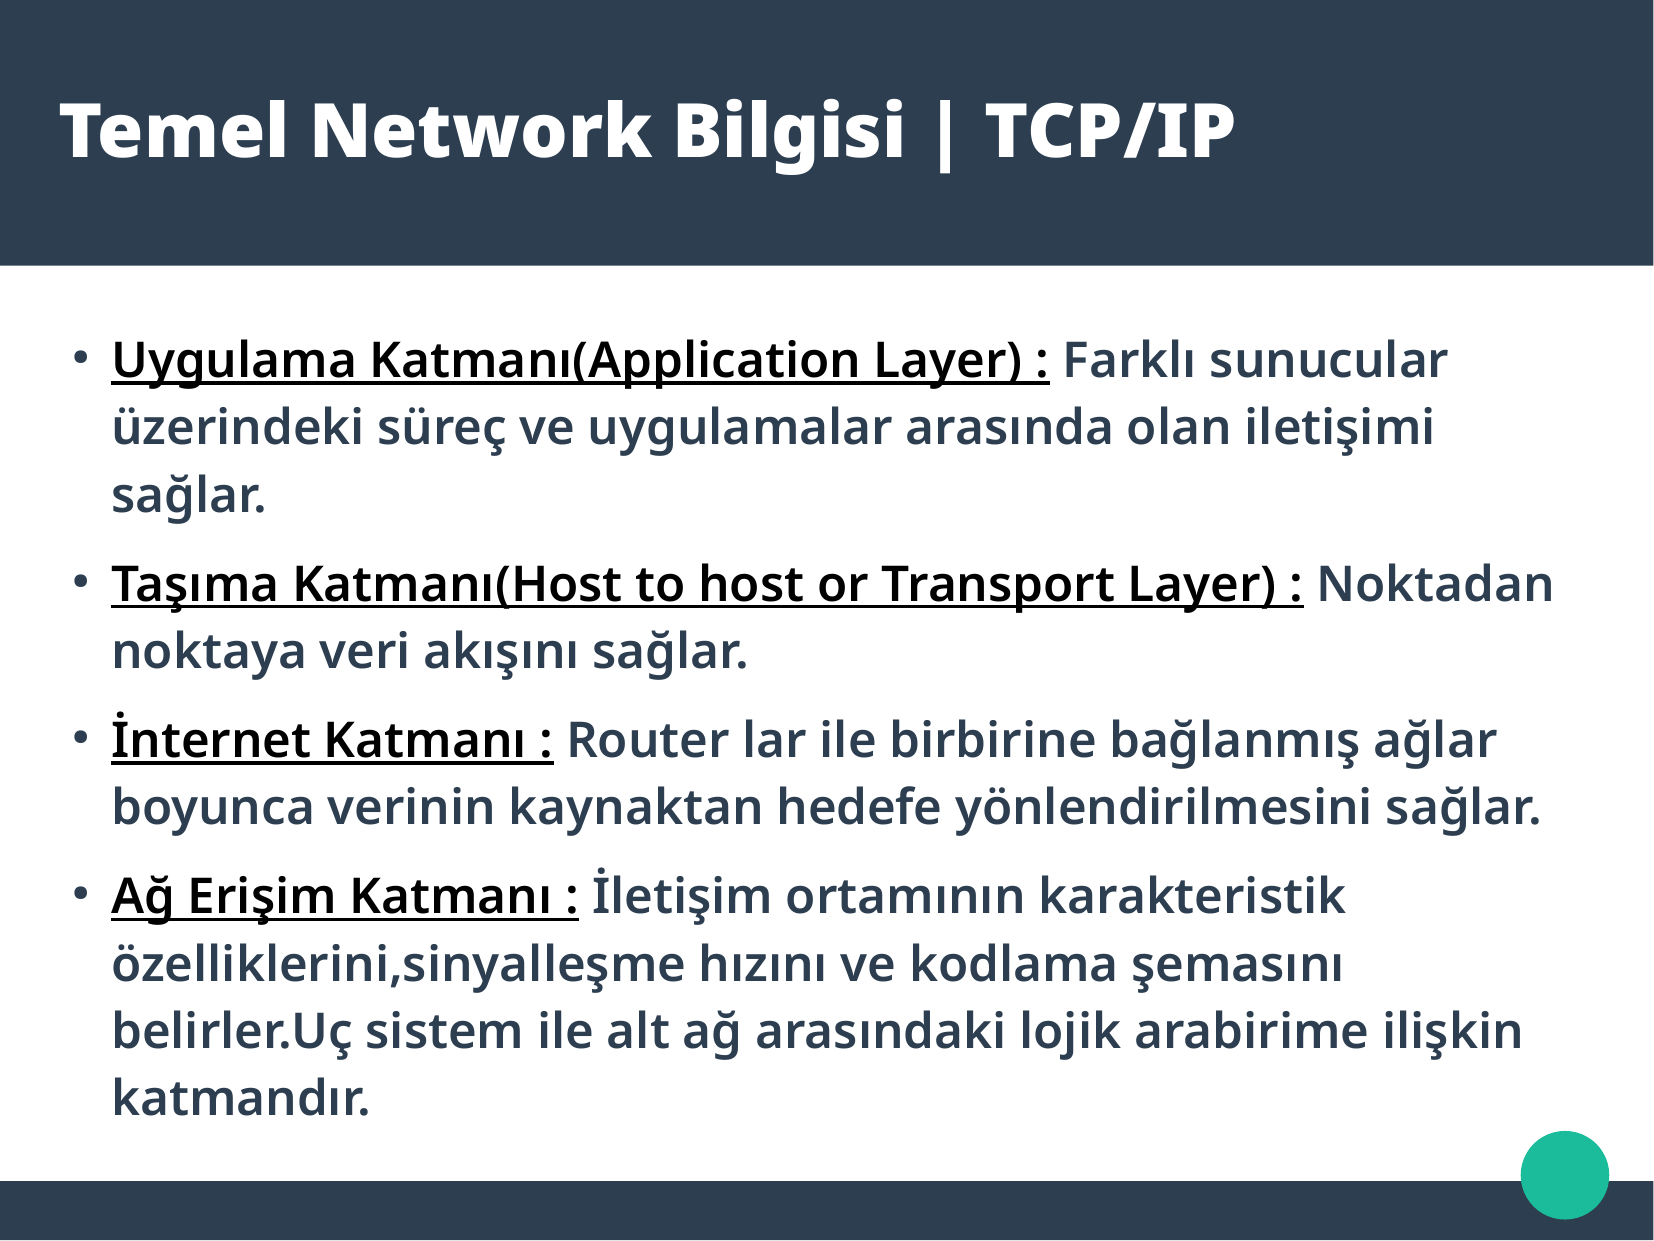

# Temel Network Bilgisi | TCP/IP
Uygulama Katmanı(Application Layer) : Farklı sunucular üzerindeki süreç ve uygulamalar arasında olan iletişimi sağlar.
Taşıma Katmanı(Host to host or Transport Layer) : Noktadan noktaya veri akışını sağlar.
İnternet Katmanı : Router lar ile birbirine bağlanmış ağlar boyunca verinin kaynaktan hedefe yönlendirilmesini sağlar.
Ağ Erişim Katmanı : İletişim ortamının karakteristik özelliklerini,sinyalleşme hızını ve kodlama şemasını belirler.Uç sistem ile alt ağ arasındaki lojik arabirime ilişkin katmandır.